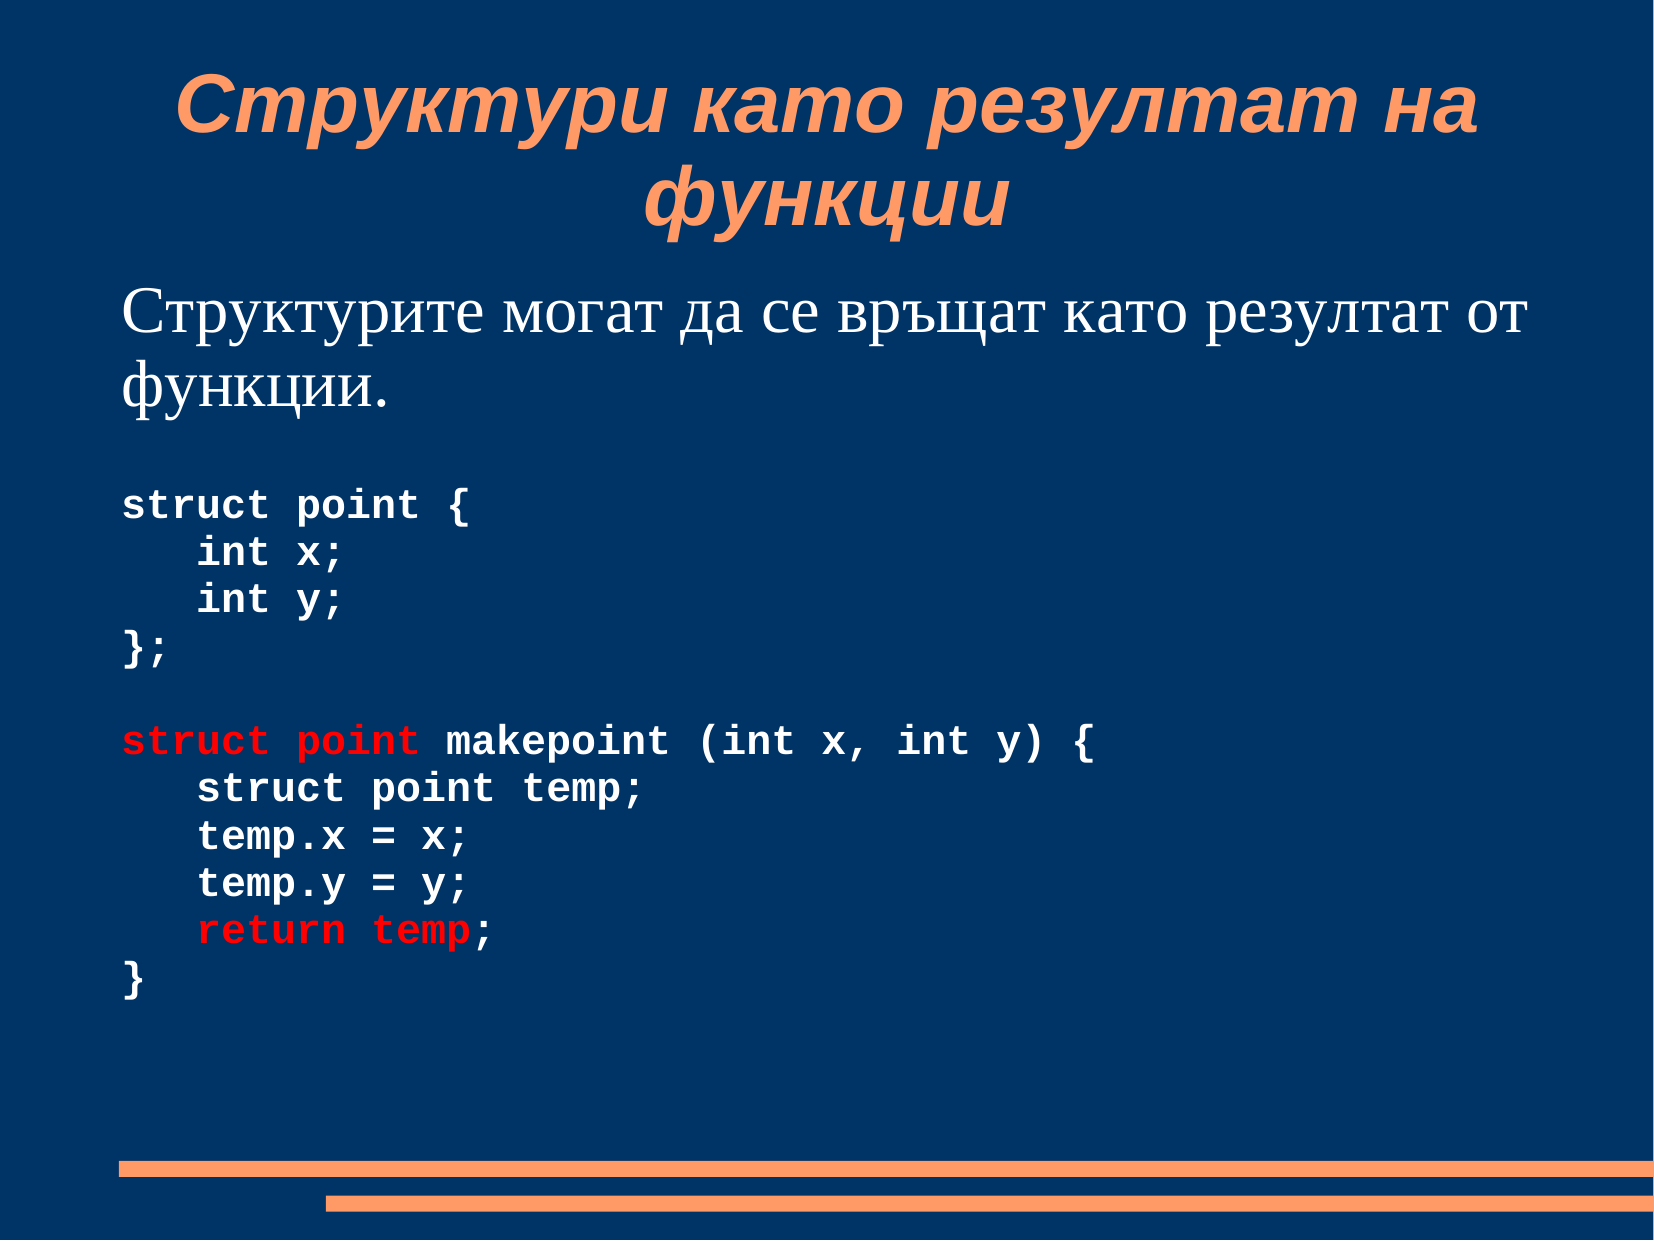

# Структури като резултат на функции
Структурите могат да се връщат като резултат от функции.
struct point {
	int x;
	int y;
};
struct point makepoint (int x, int y) {
	struct point temp;
	temp.x = x;
	temp.y = y;
	return temp;
}